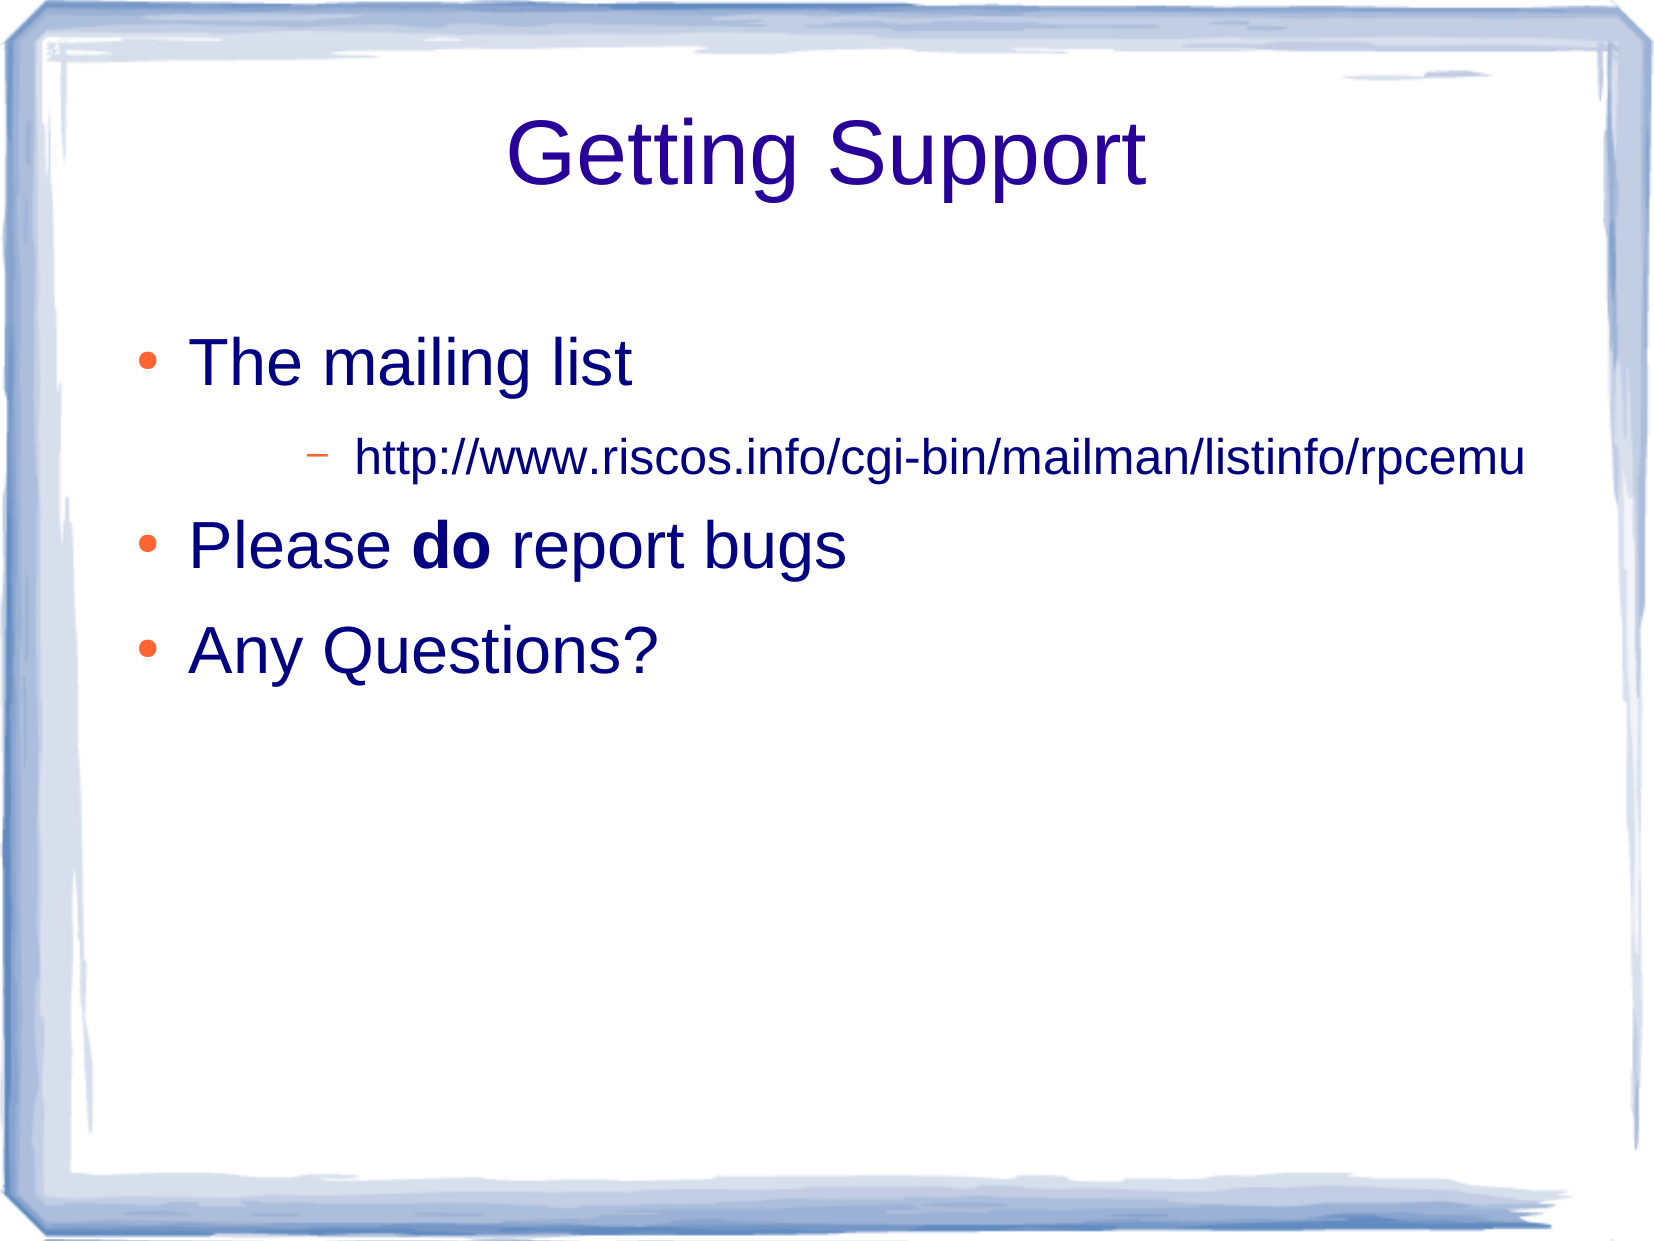

# Getting Support
The mailing list
http://www.riscos.info/cgi-bin/mailman/listinfo/rpcemu
Please do report bugs
Any Questions?